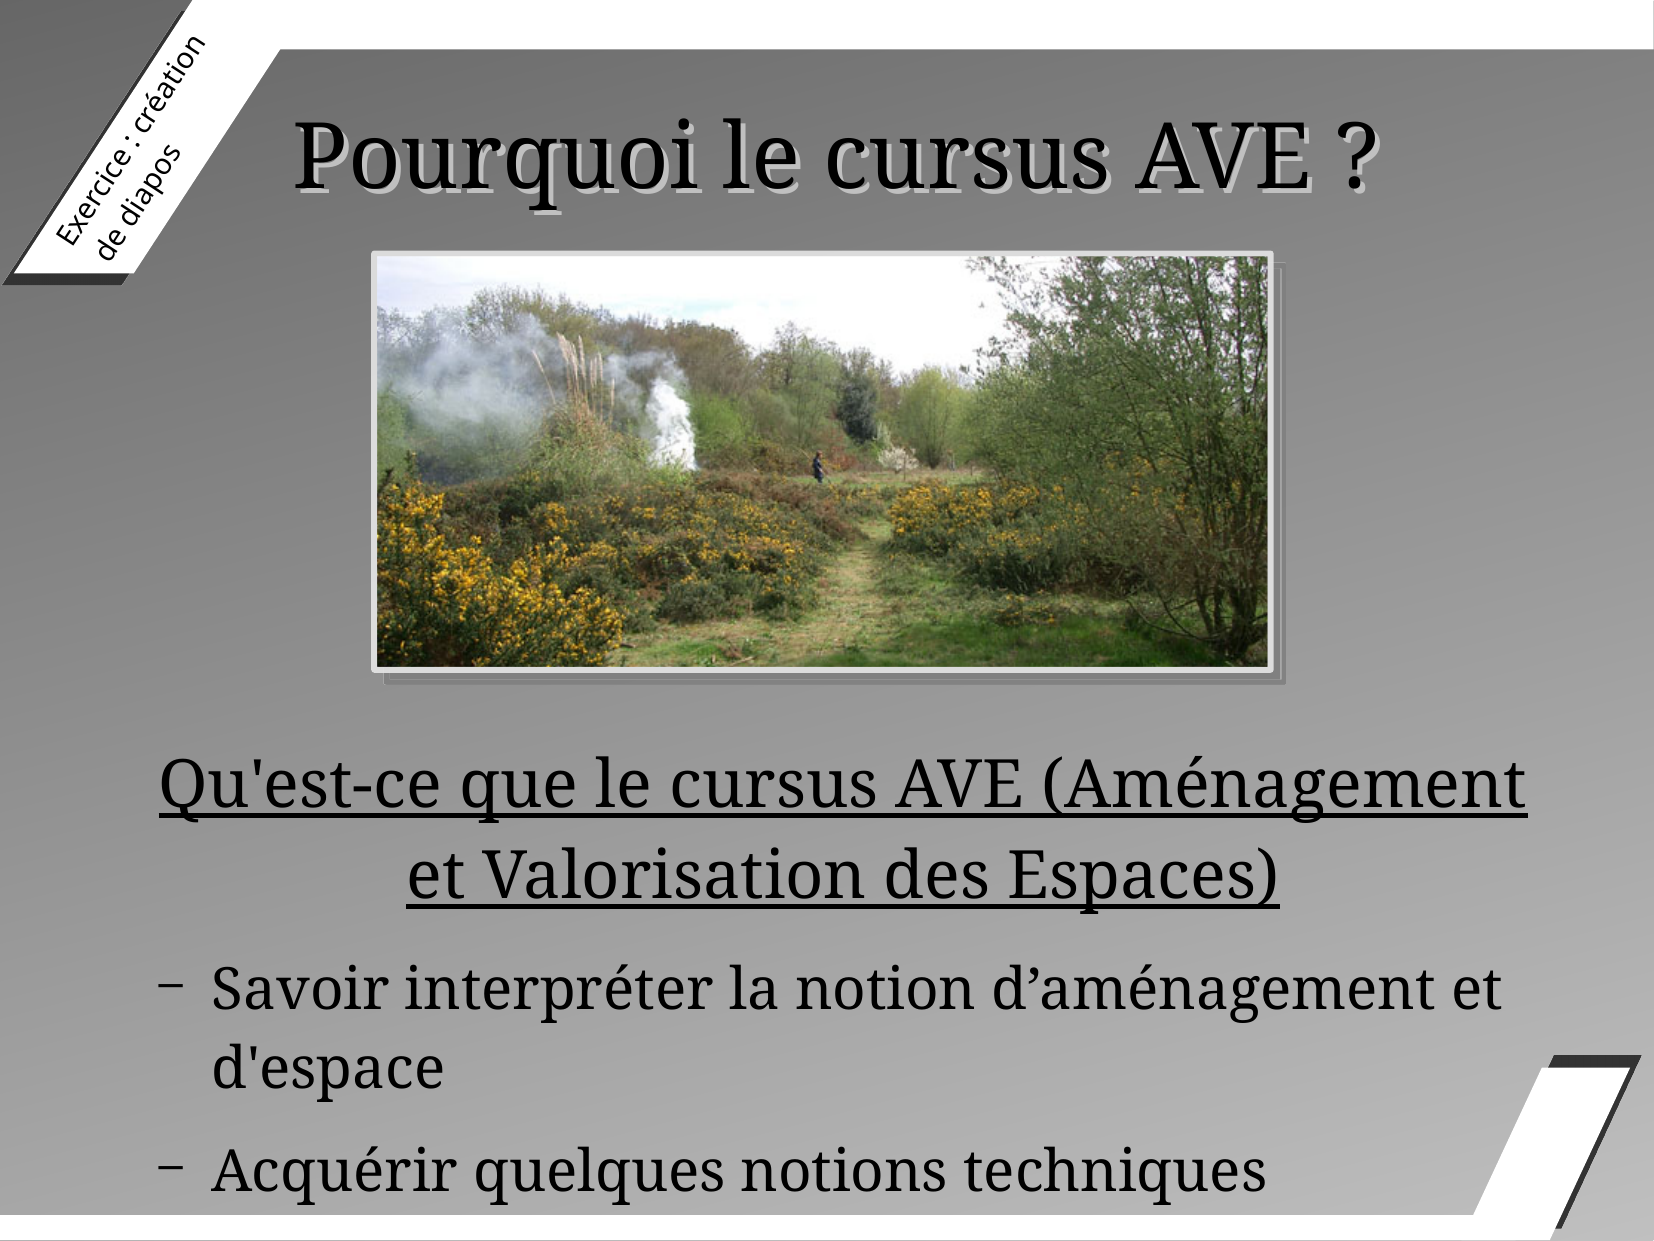

# Pourquoi le cursus AVE ?
Qu'est-ce que le cursus AVE (Aménagement et Valorisation des Espaces)
Savoir interpréter la notion d’aménagement et d'espace
Acquérir quelques notions techniques